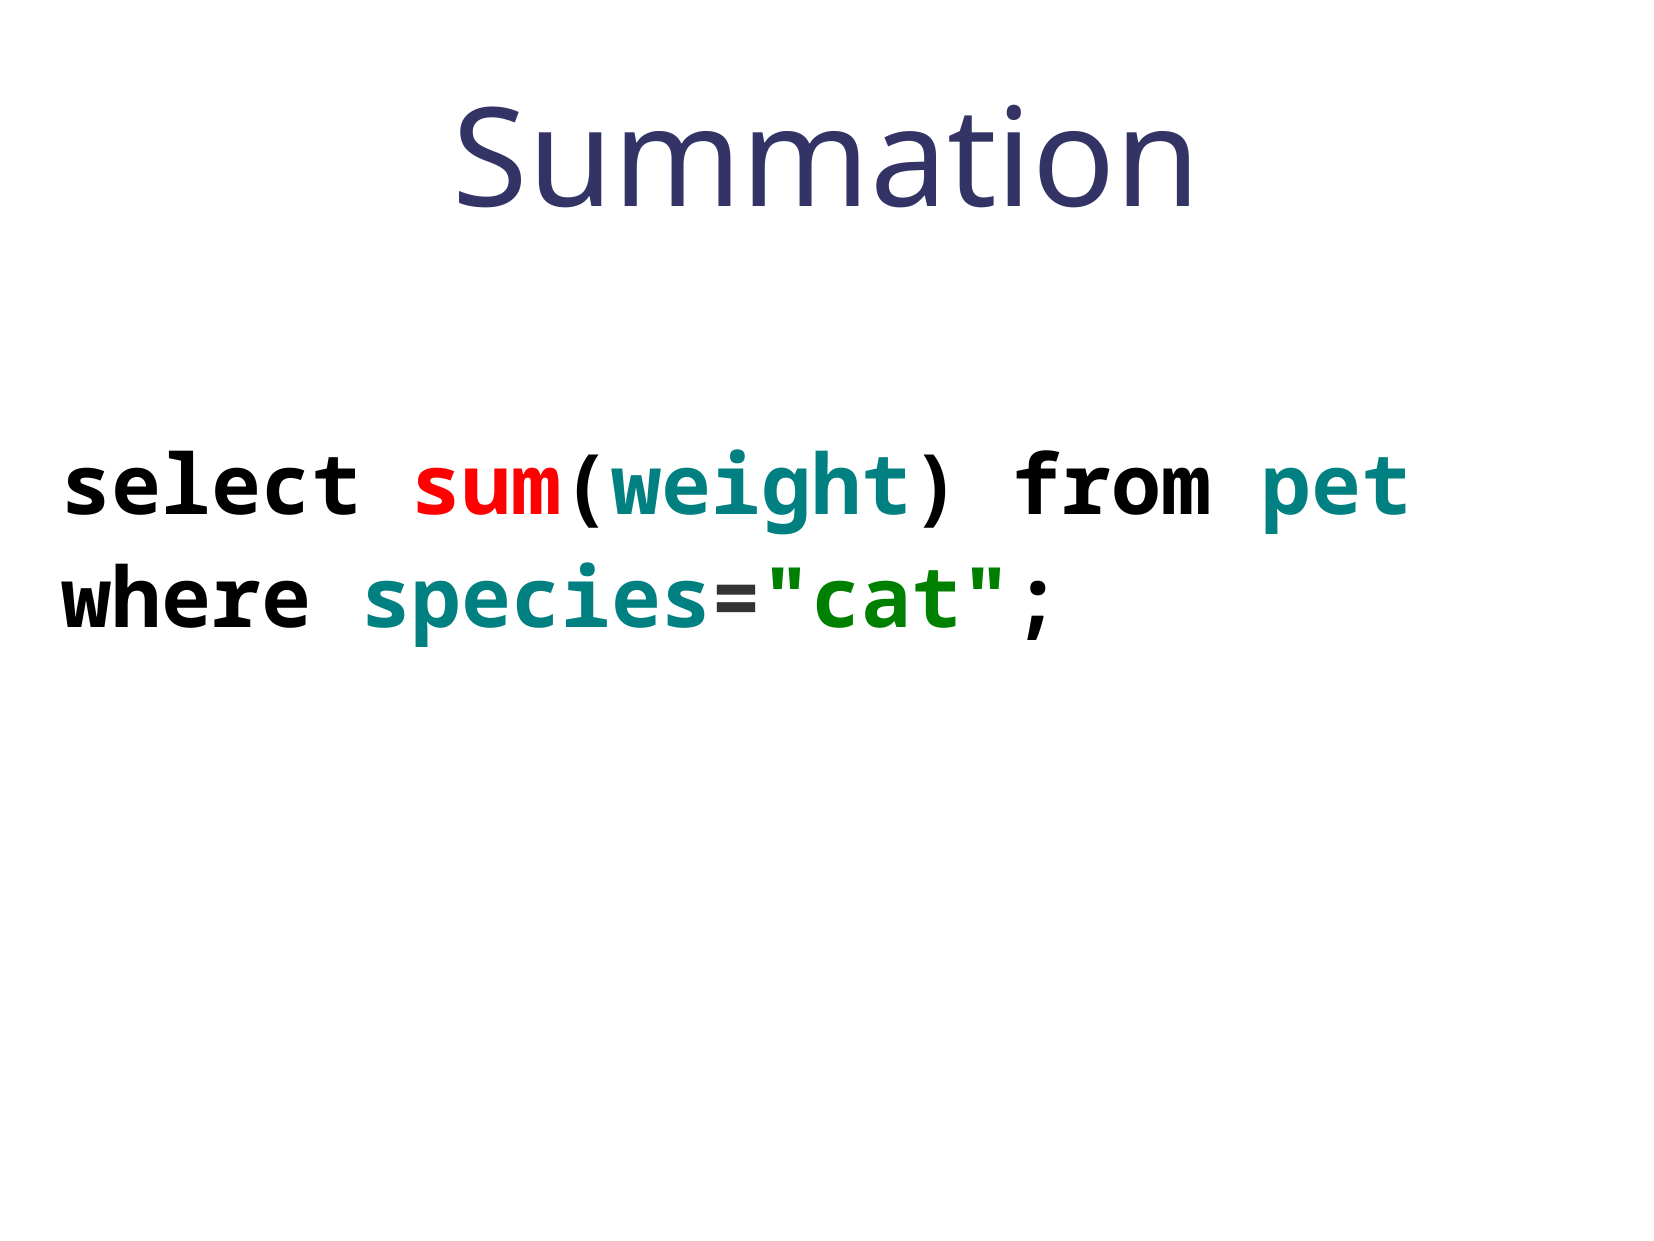

# Summation
select sum(weight) from pet
where species="cat";